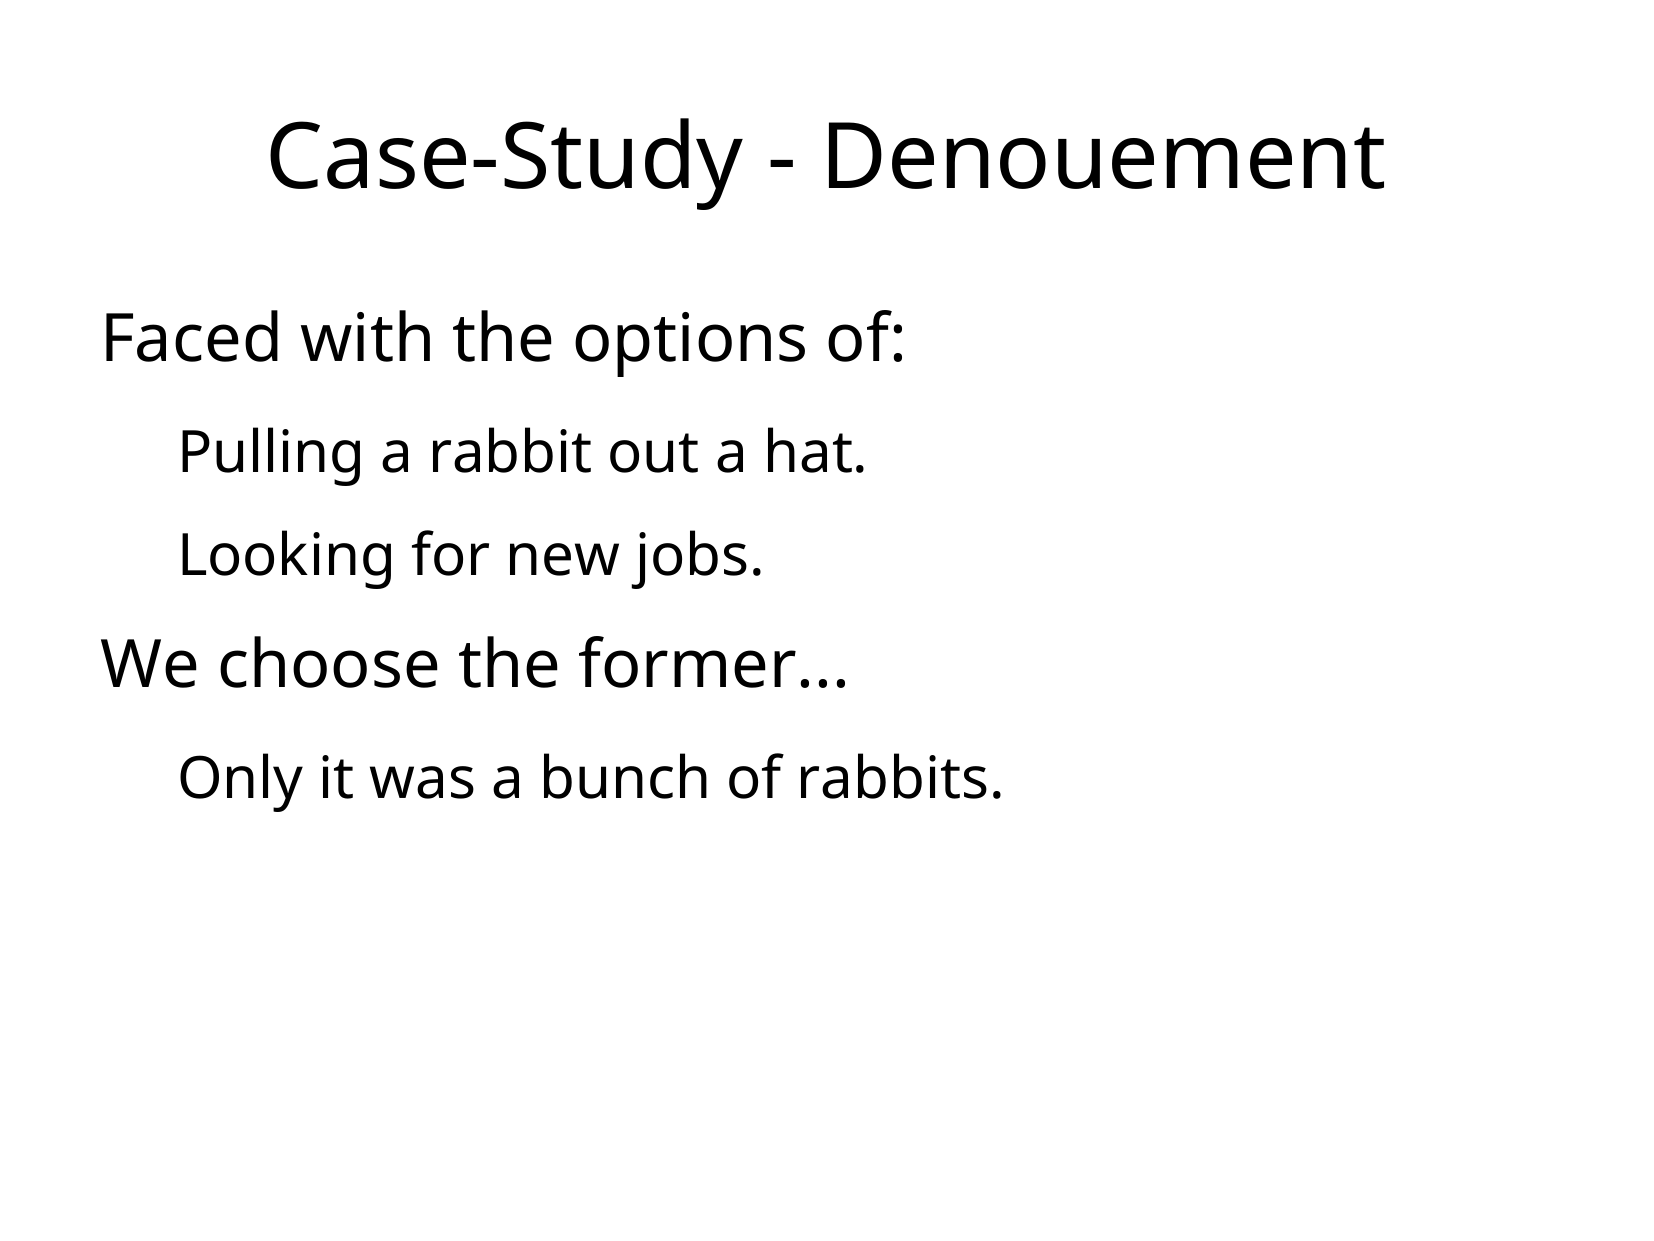

# Case-Study - Denouement
Faced with the options of:
Pulling a rabbit out a hat.
Looking for new jobs.
We choose the former...
Only it was a bunch of rabbits.